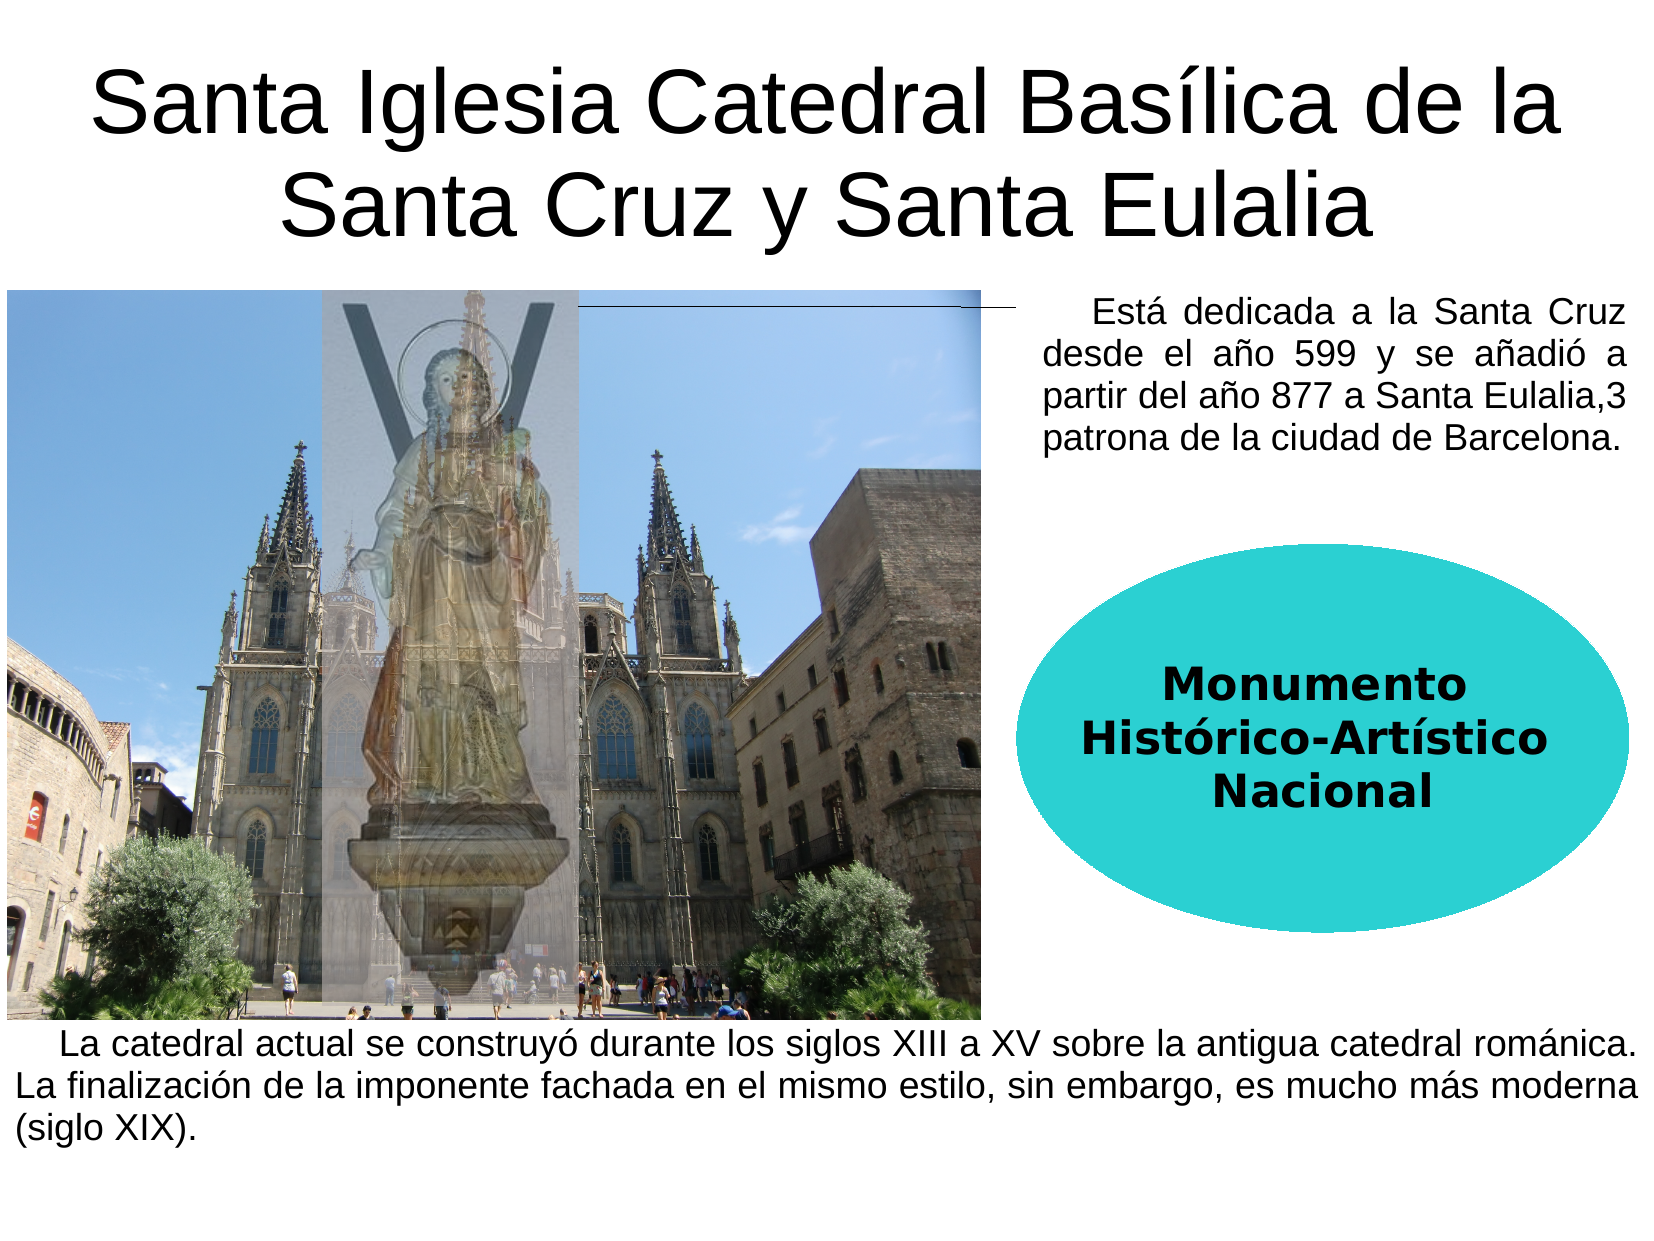

# Santa Iglesia Catedral Basílica de la Santa Cruz y Santa Eulalia
 Está dedicada a la Santa Cruz desde el año 599 y se añadió a partir del año 877 a Santa Eulalia,3 patrona de la ciudad de Barcelona.
Monumento
Histórico-Artístico
Nacional
 La catedral actual se construyó durante los siglos XIII a XV sobre la antigua catedral románica. La finalización de la imponente fachada en el mismo estilo, sin embargo, es mucho más moderna (siglo XIX).